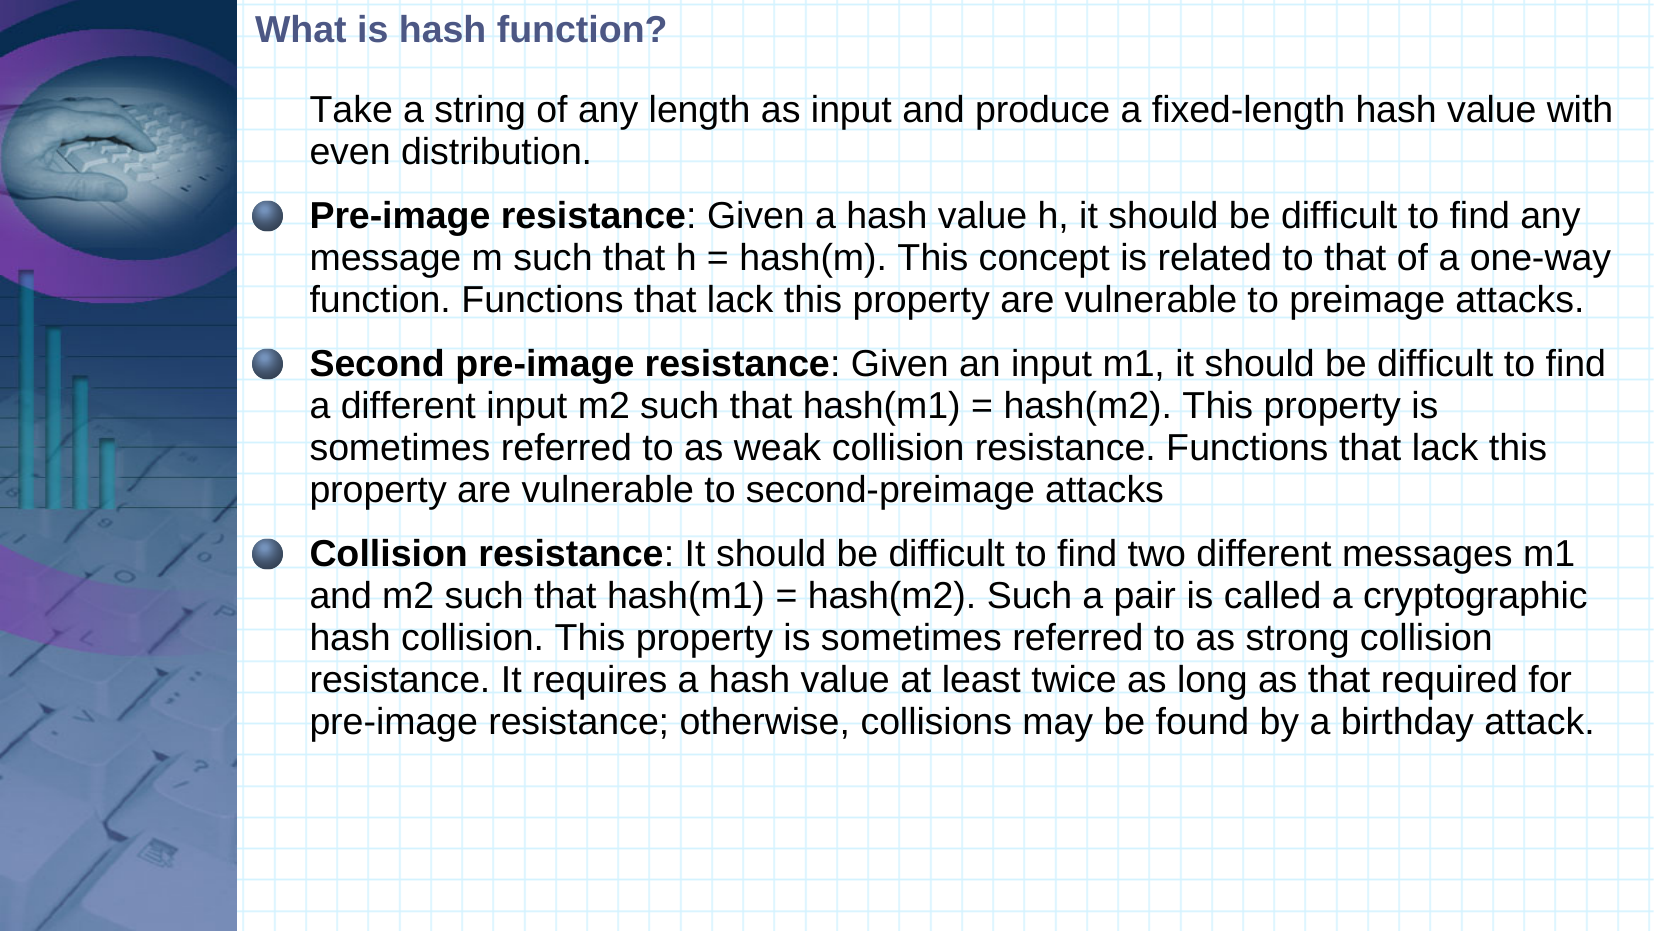

# What is hash function?
Take a string of any length as input and produce a fixed-length hash value with even distribution.
Pre-image resistance: Given a hash value h, it should be difficult to find any message m such that h = hash(m). This concept is related to that of a one-way function. Functions that lack this property are vulnerable to preimage attacks.
Second pre-image resistance: Given an input m1, it should be difficult to find a different input m2 such that hash(m1) = hash(m2). This property is sometimes referred to as weak collision resistance. Functions that lack this property are vulnerable to second-preimage attacks
Collision resistance: It should be difficult to find two different messages m1 and m2 such that hash(m1) = hash(m2). Such a pair is called a cryptographic hash collision. This property is sometimes referred to as strong collision resistance. It requires a hash value at least twice as long as that required for pre-image resistance; otherwise, collisions may be found by a birthday attack.